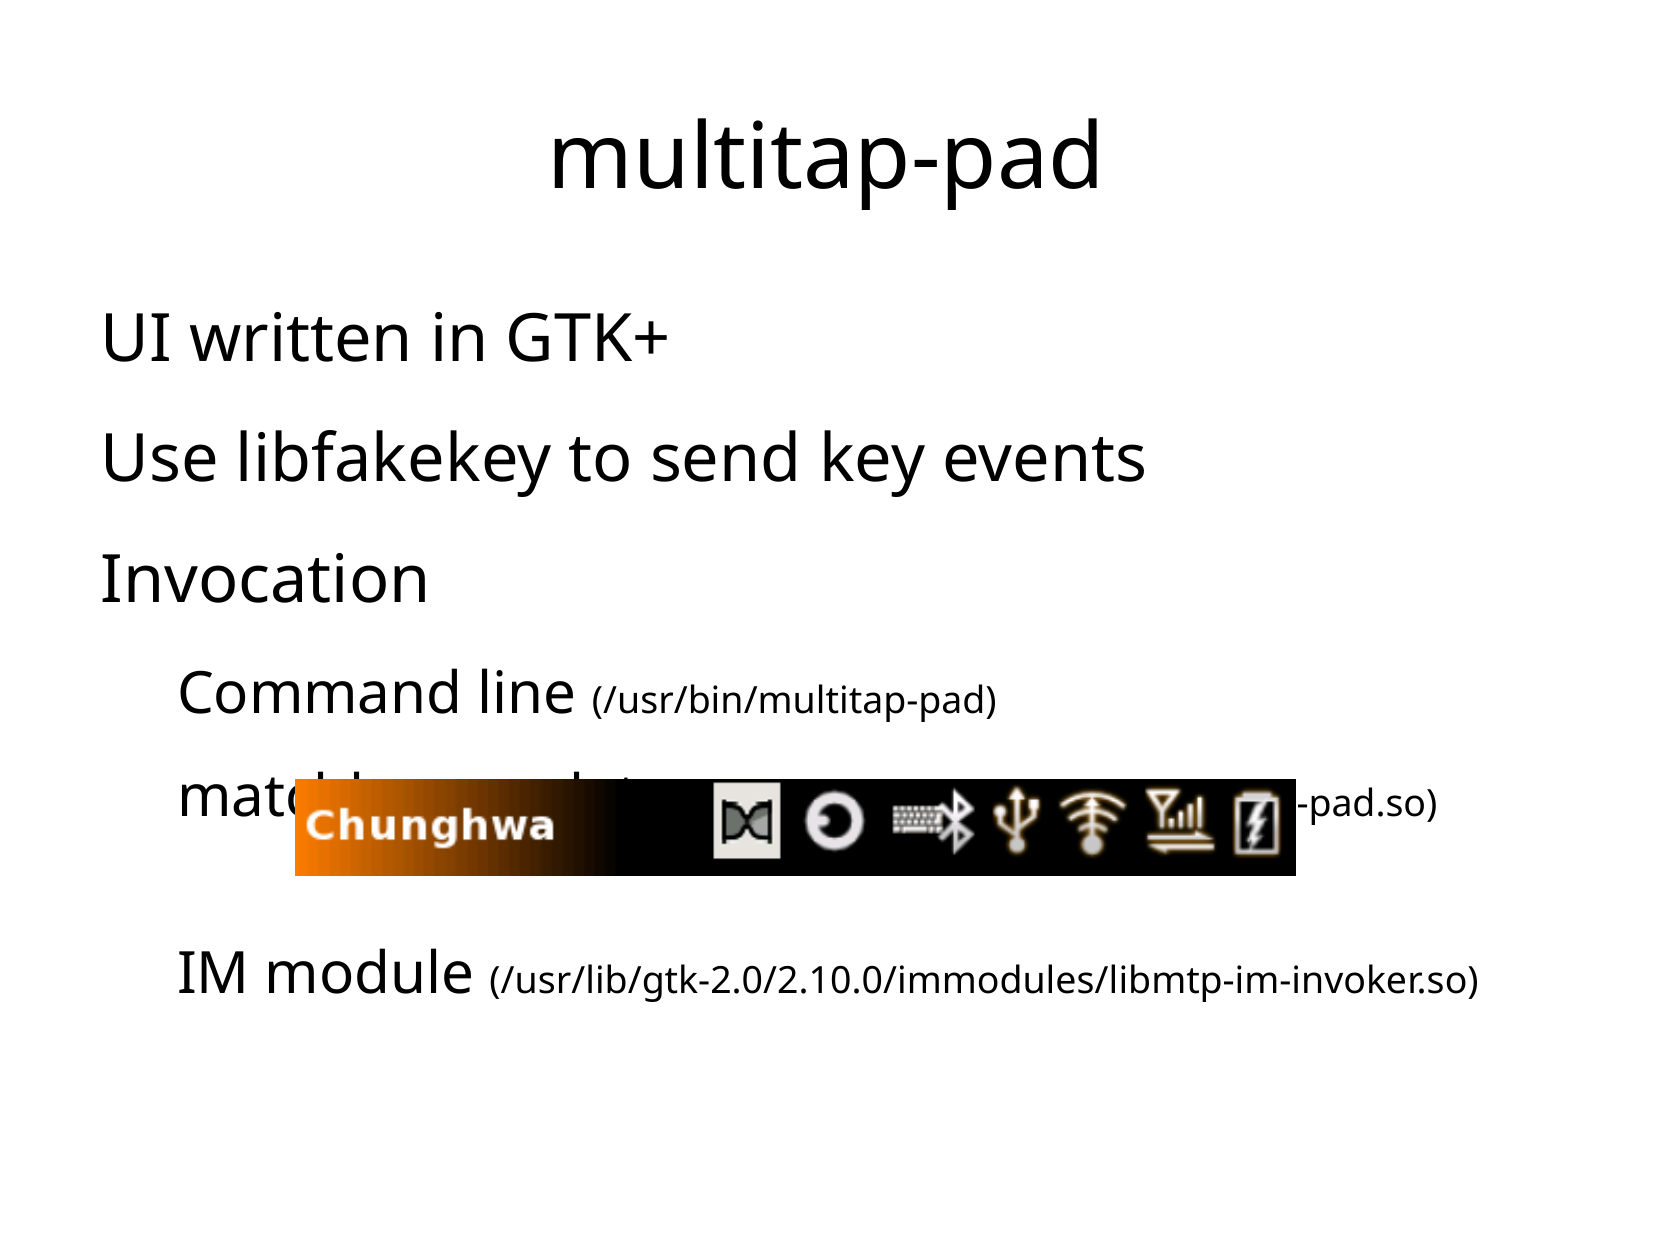

# multitap-pad
UI written in GTK+
Use libfakekey to send key events
Invocation
Command line (/usr/bin/multitap-pad)
matchbox applet (/usr/lib/matchbox-panel/libmultitap-pad.so)
IM module (/usr/lib/gtk-2.0/2.10.0/immodules/libmtp-im-invoker.so)